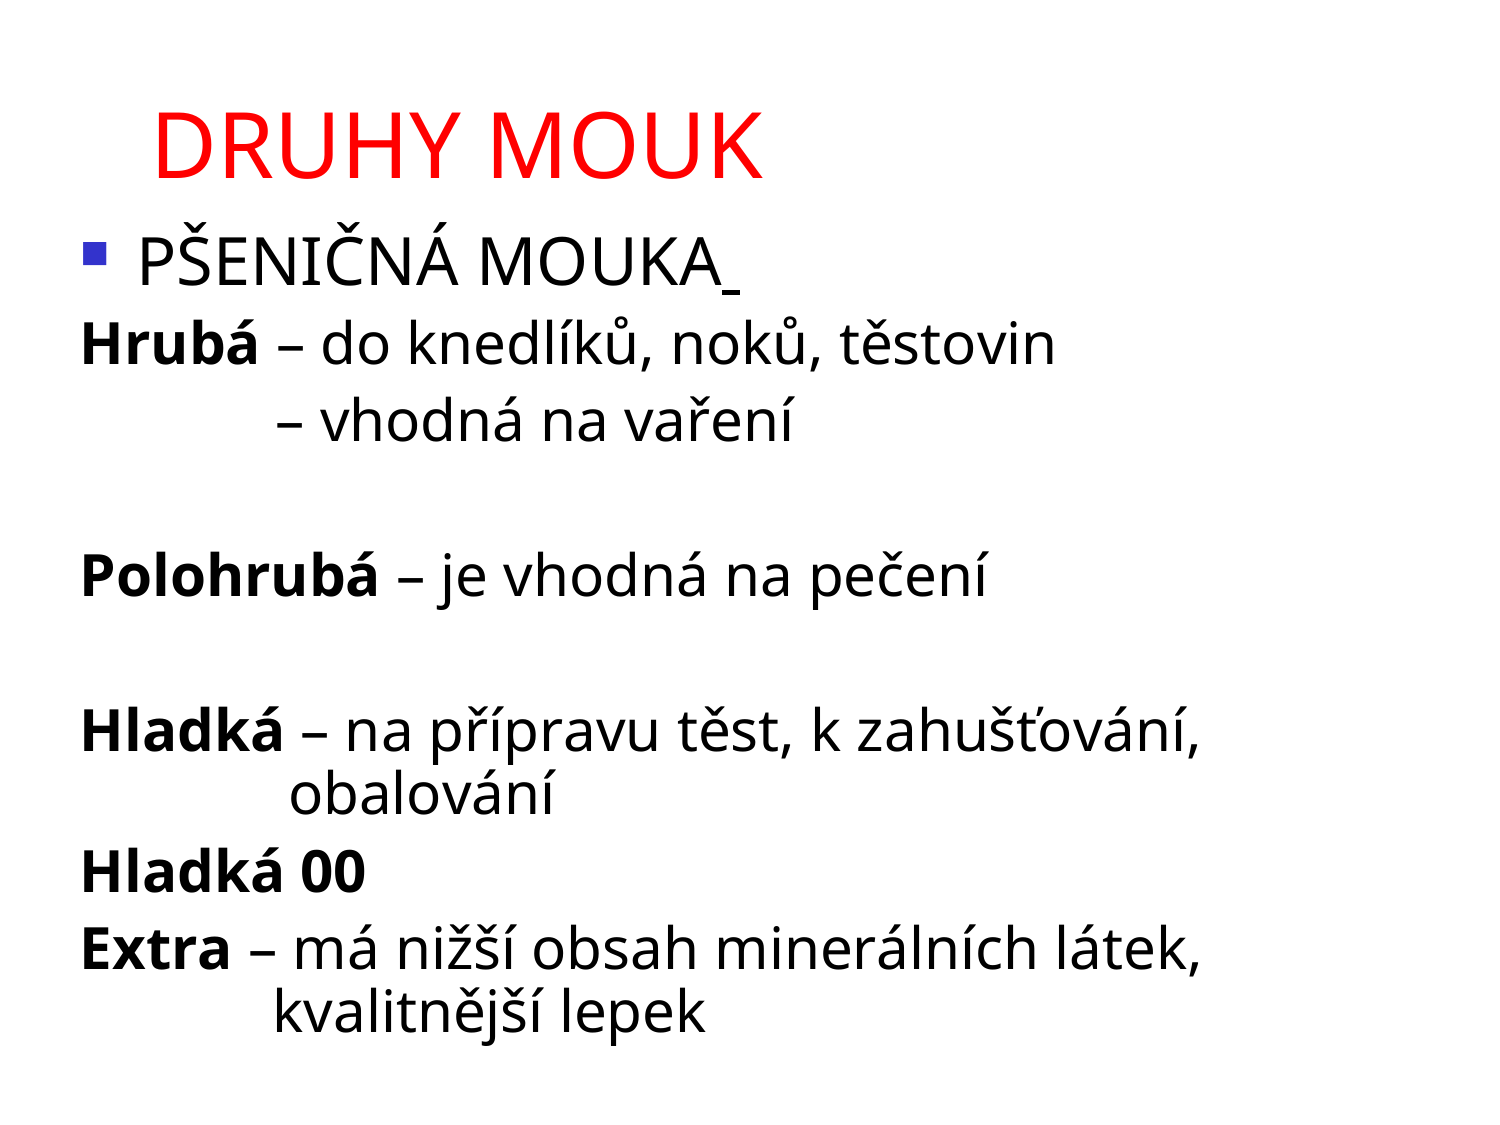

# DRUHY MOUK
PŠENIČNÁ MOUKA
Hrubá – do knedlíků, noků, těstovin
		 – vhodná na vaření
Polohrubá – je vhodná na pečení
Hladká – na přípravu těst, k zahušťování, 		 obalování
Hladká 00
Extra – má nižší obsah minerálních látek,
 kvalitnější lepek